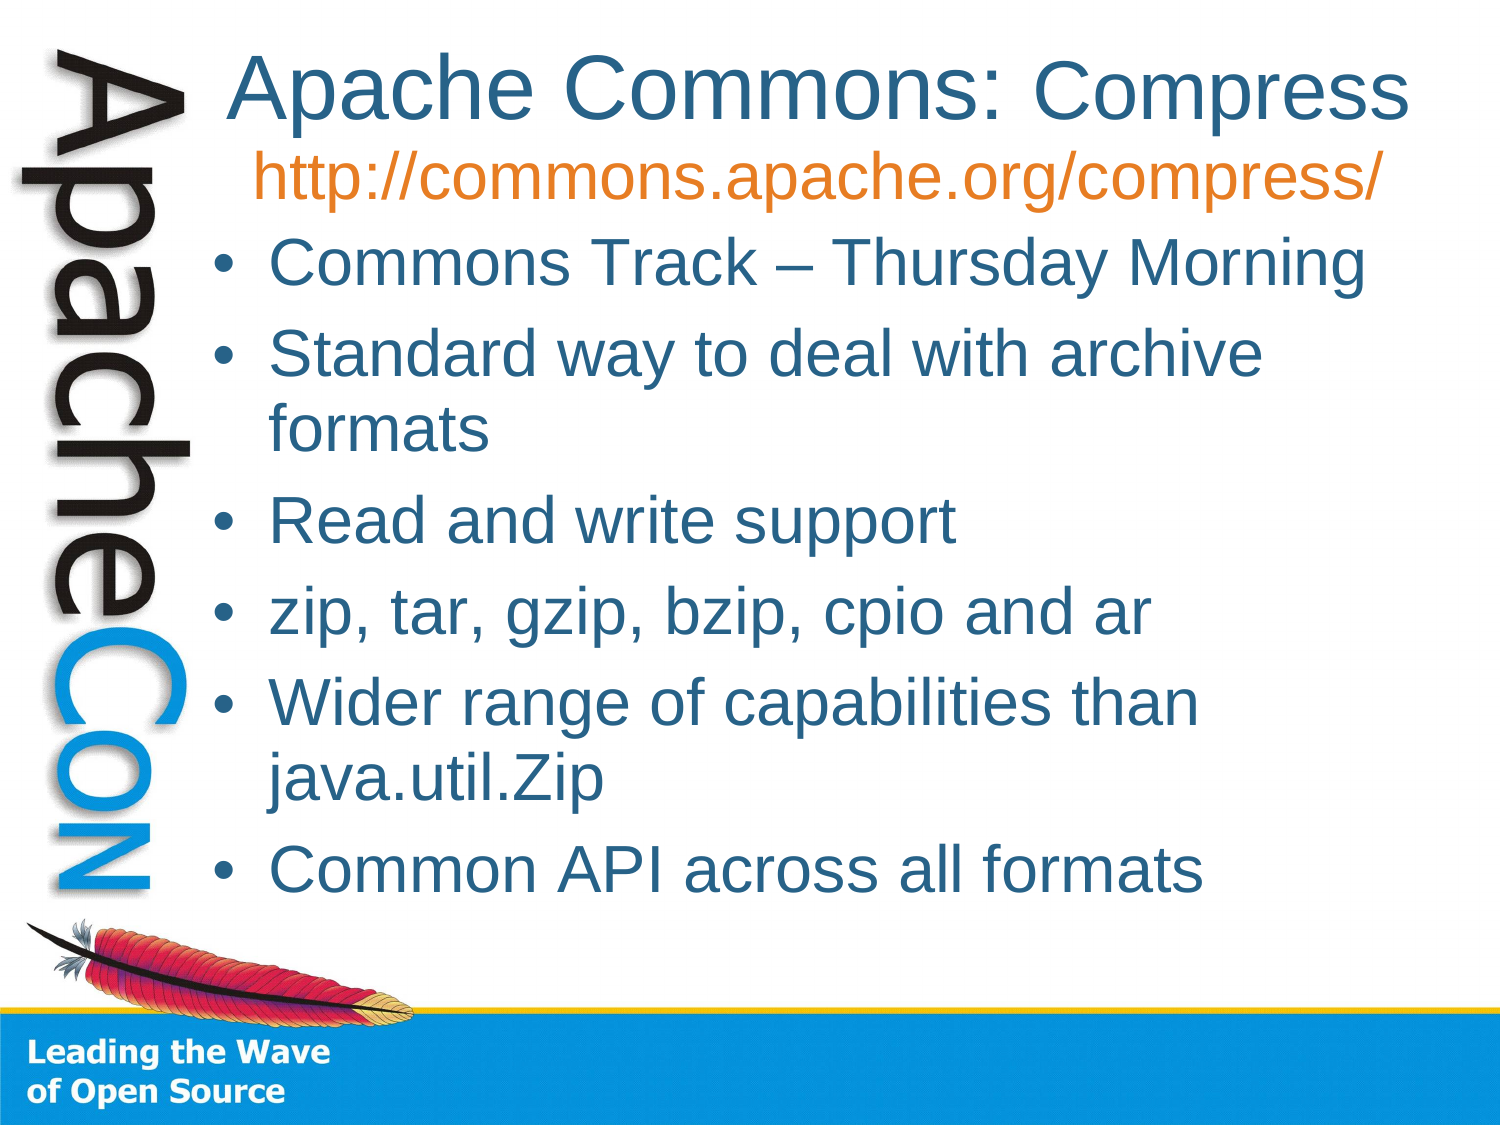

# Apache Commons: Compress http://commons.apache.org/compress/
Commons Track – Thursday Morning
Standard way to deal with archive formats
Read and write support
zip, tar, gzip, bzip, cpio and ar
Wider range of capabilities than java.util.Zip
Common API across all formats